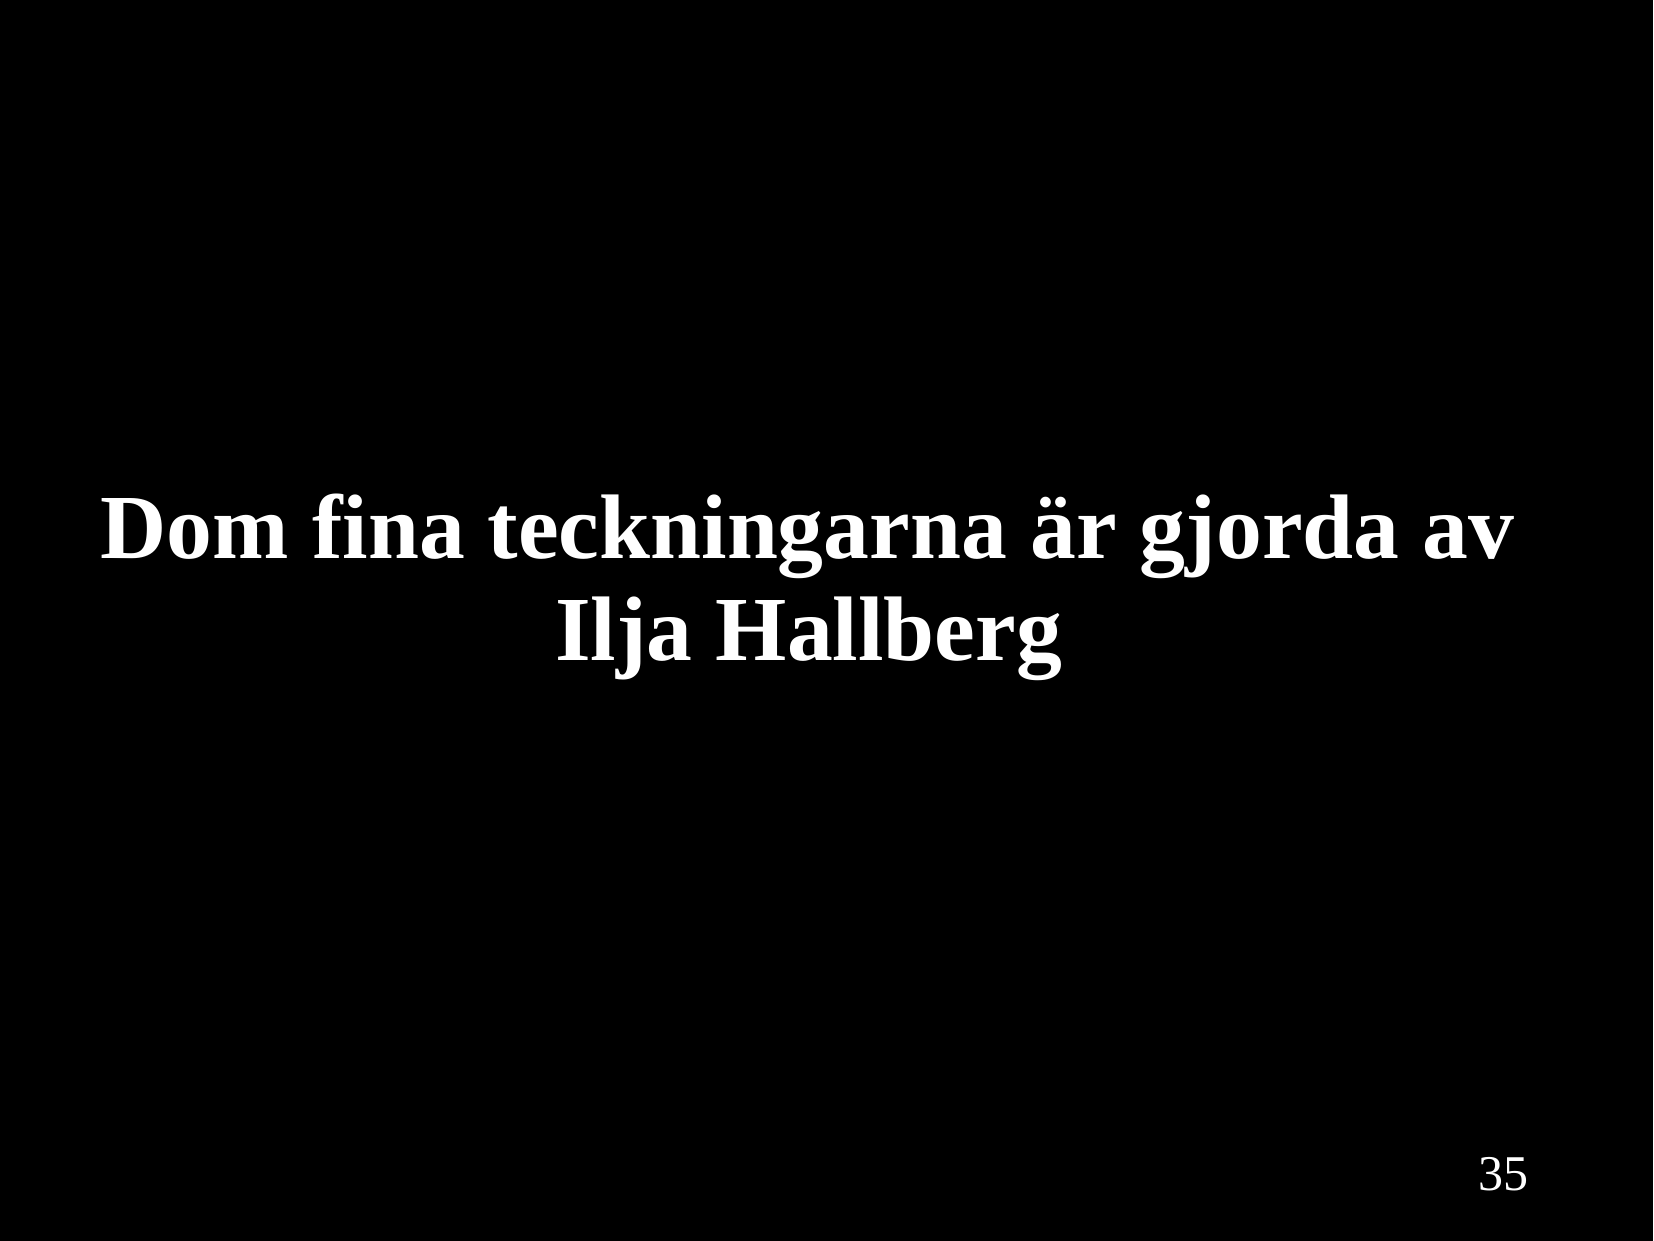

# Dom fina teckningarna är gjorda av Ilja Hallberg